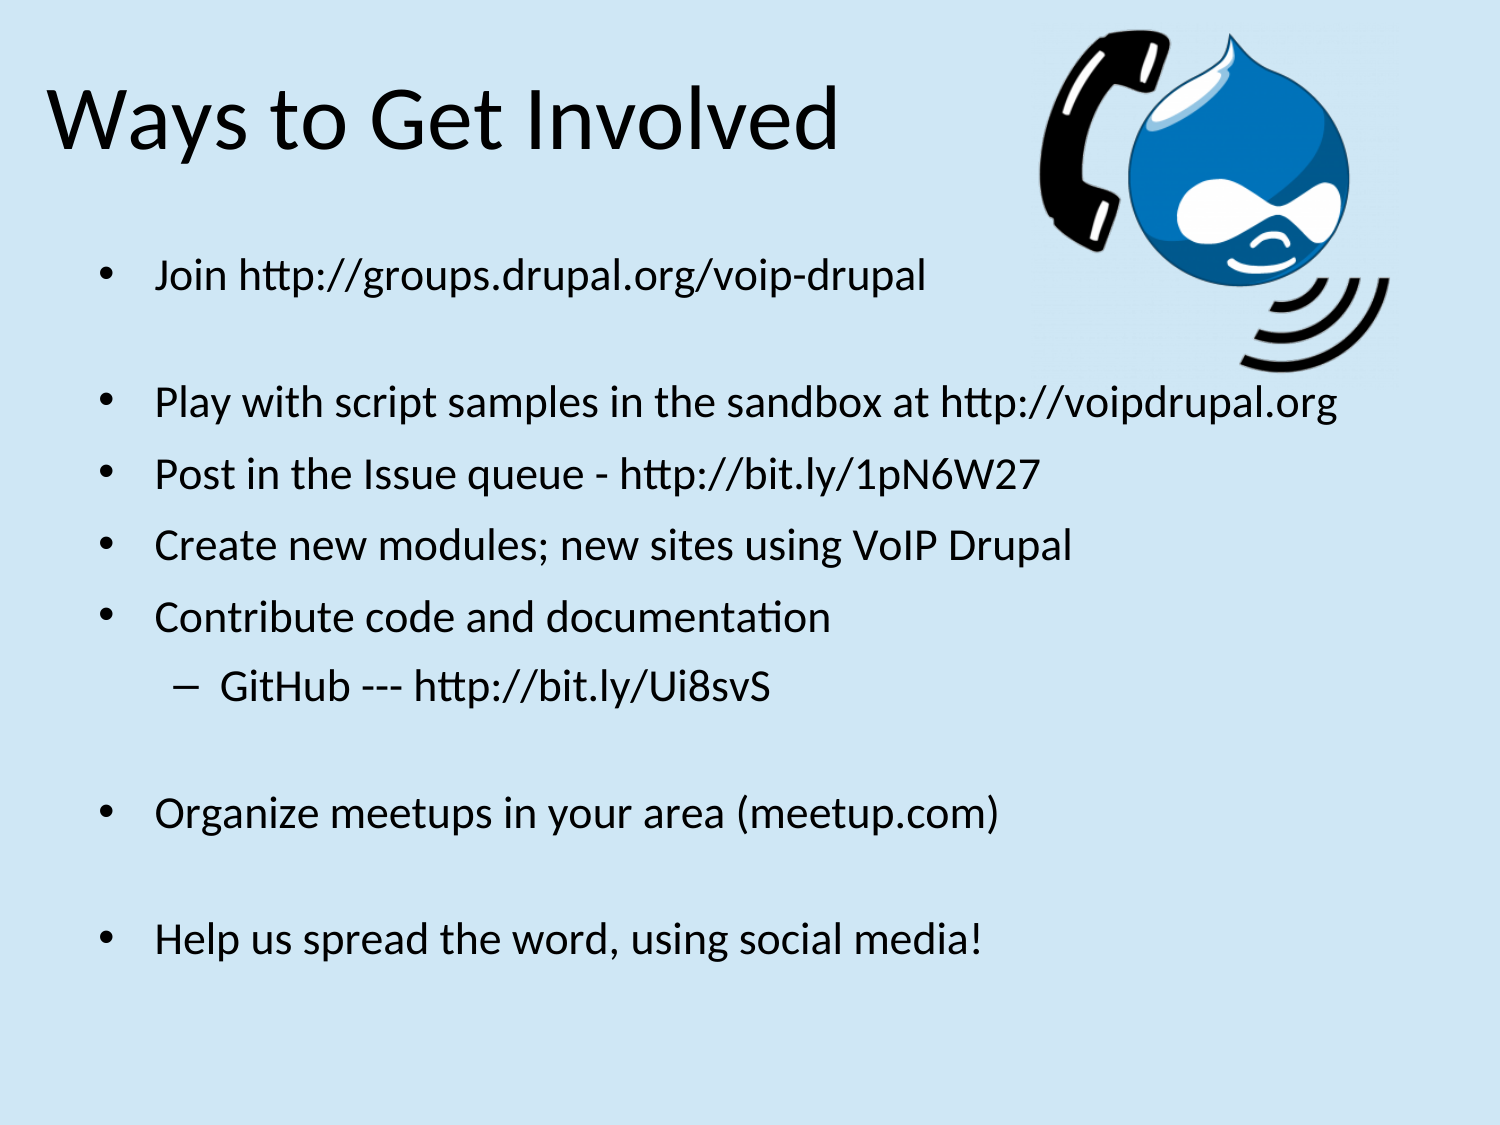

# Ways to Get Involved
Join http://groups.drupal.org/voip-drupal
Play with script samples in the sandbox at http://voipdrupal.org
Post in the Issue queue - http://bit.ly/1pN6W27
Create new modules; new sites using VoIP Drupal
Contribute code and documentation
GitHub --- http://bit.ly/Ui8svS
Organize meetups in your area (meetup.com)
Help us spread the word, using social media!